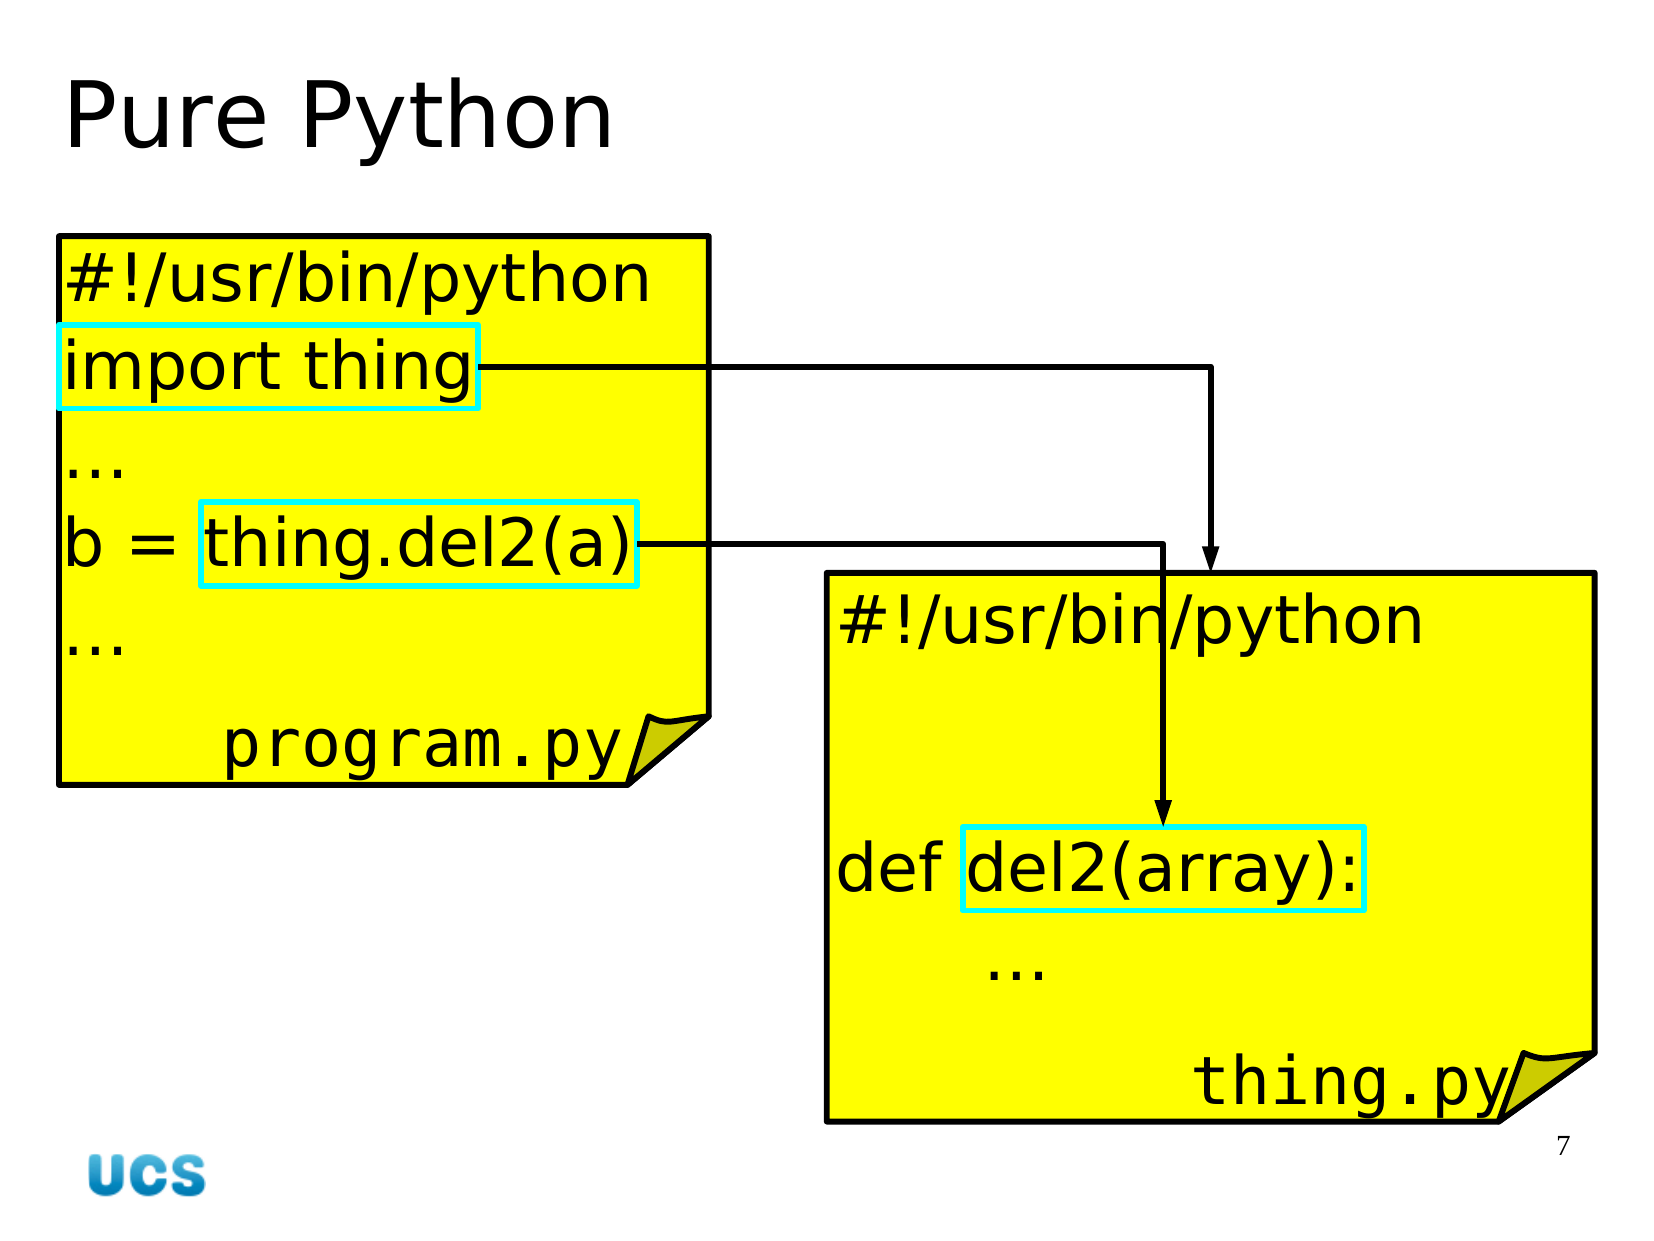

Pure Python
#!/usr/bin/python
import thing
…
b =
thing.del2(a)
#!/usr/bin/python
…
program.py
def
del2(array):
…
thing.py
7